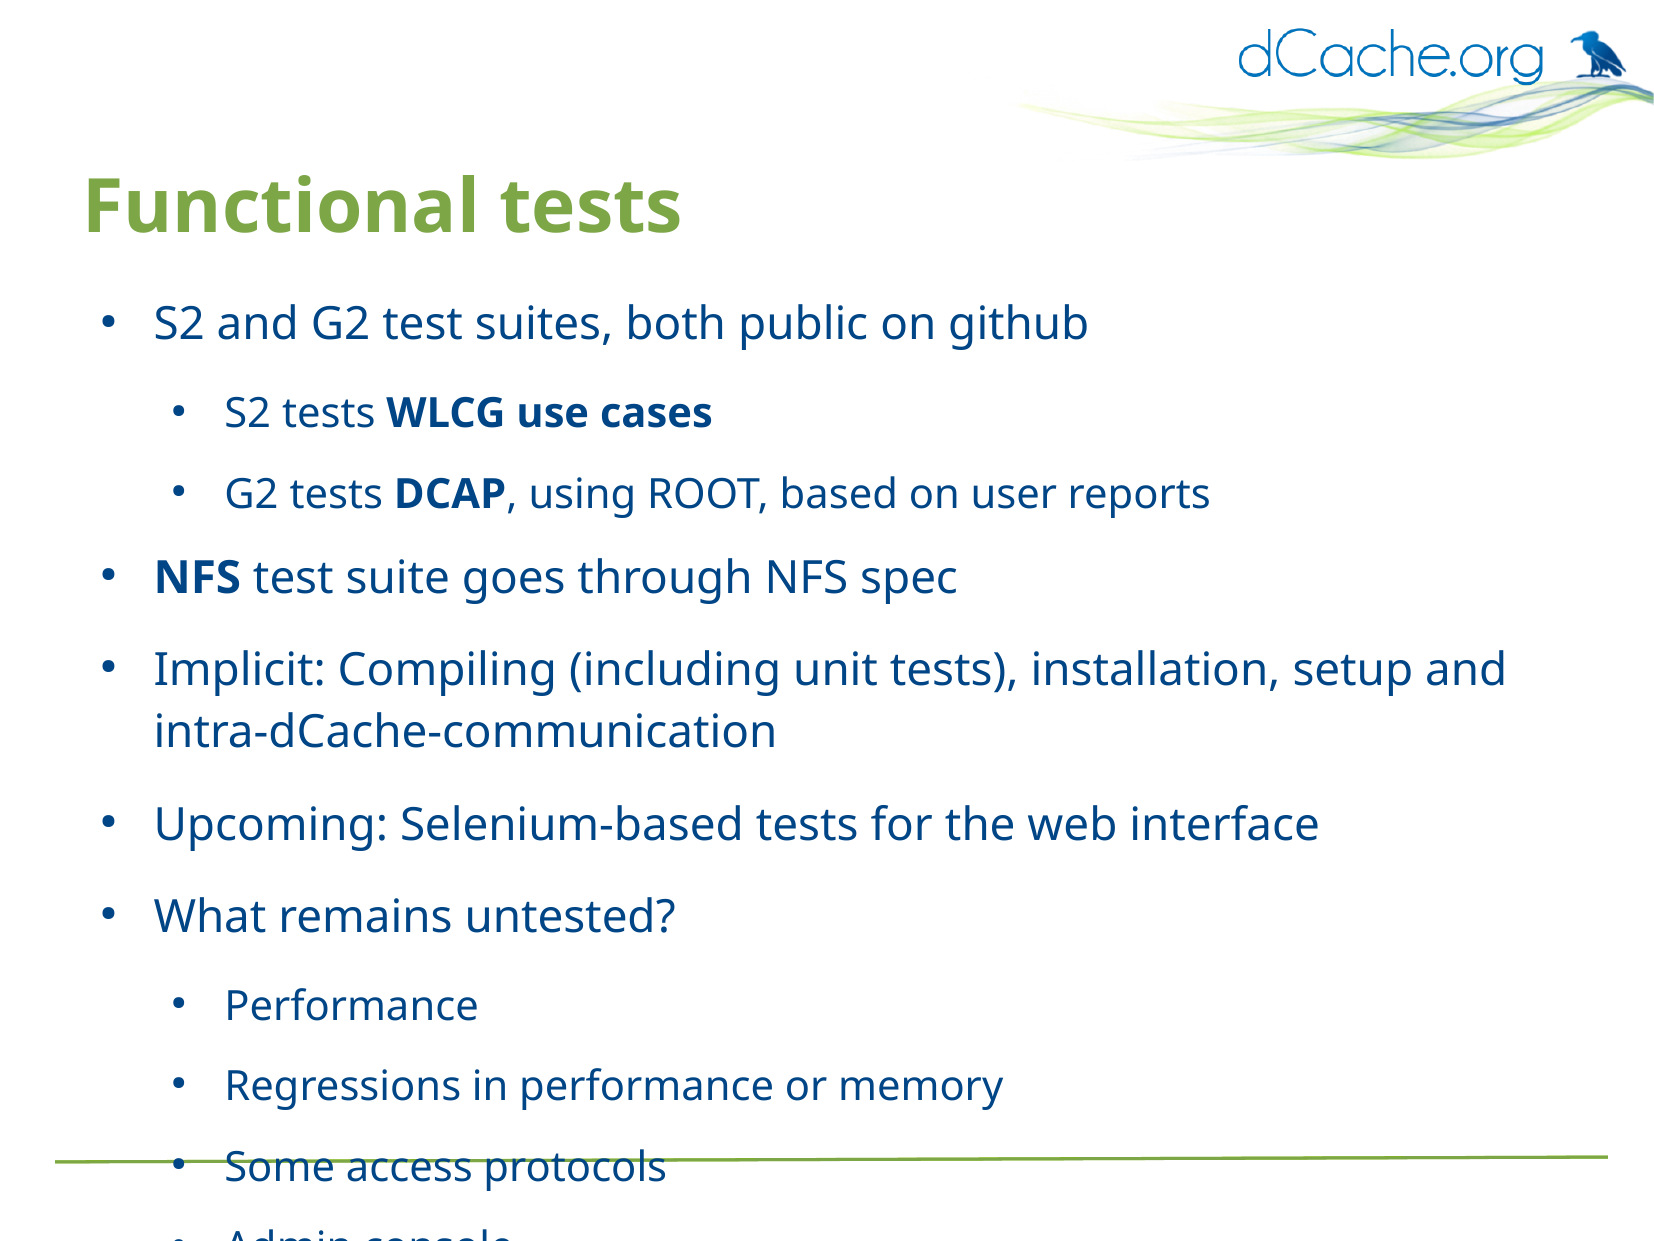

# Functional tests
S2 and G2 test suites, both public on github
S2 tests WLCG use cases
G2 tests DCAP, using ROOT, based on user reports
NFS test suite goes through NFS spec
Implicit: Compiling (including unit tests), installation, setup and intra-dCache-communication
Upcoming: Selenium-based tests for the web interface
What remains untested?
Performance
Regressions in performance or memory
Some access protocols
Admin console